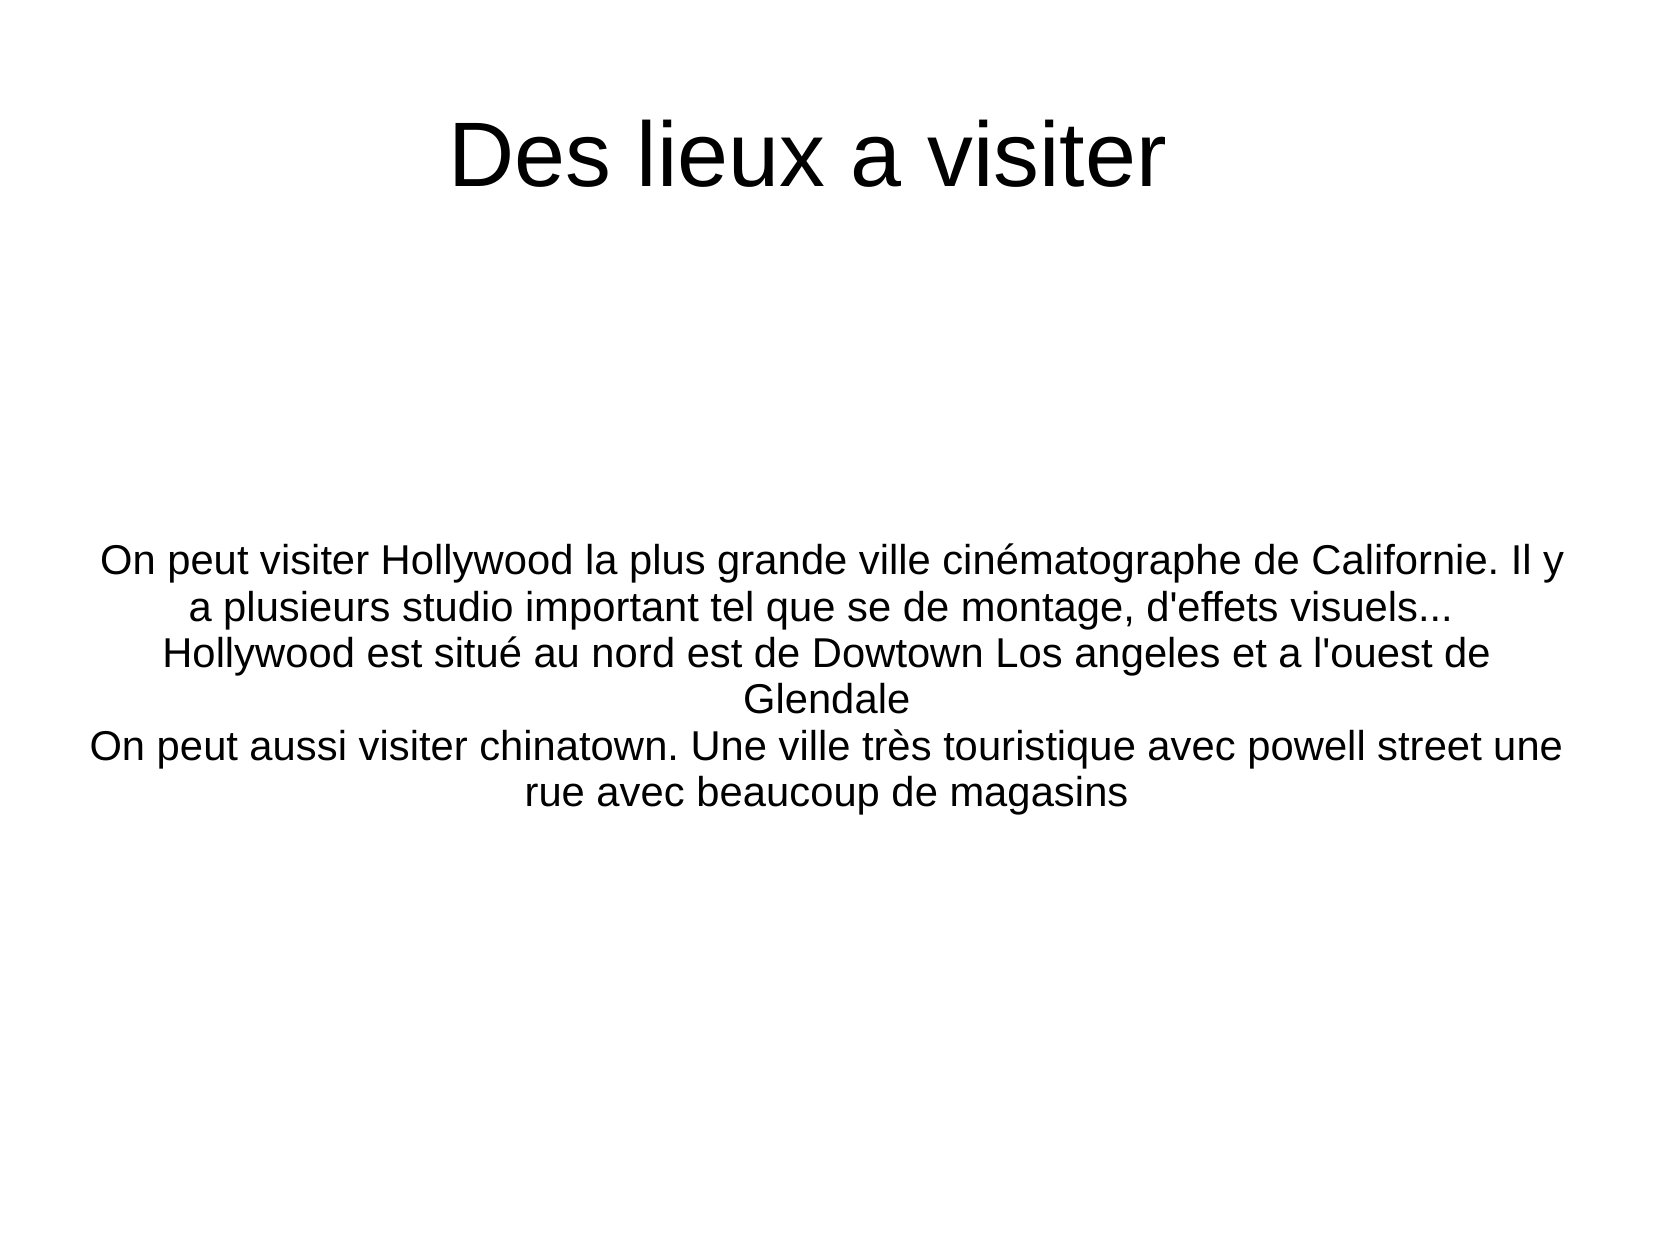

Des lieux a visiter
# On peut visiter Hollywood la plus grande ville cinématographe de Californie. Il y a plusieurs studio important tel que se de montage, d'effets visuels...
Hollywood est situé au nord est de Dowtown Los angeles et a l'ouest de Glendale
On peut aussi visiter chinatown. Une ville très touristique avec powell street une rue avec beaucoup de magasins